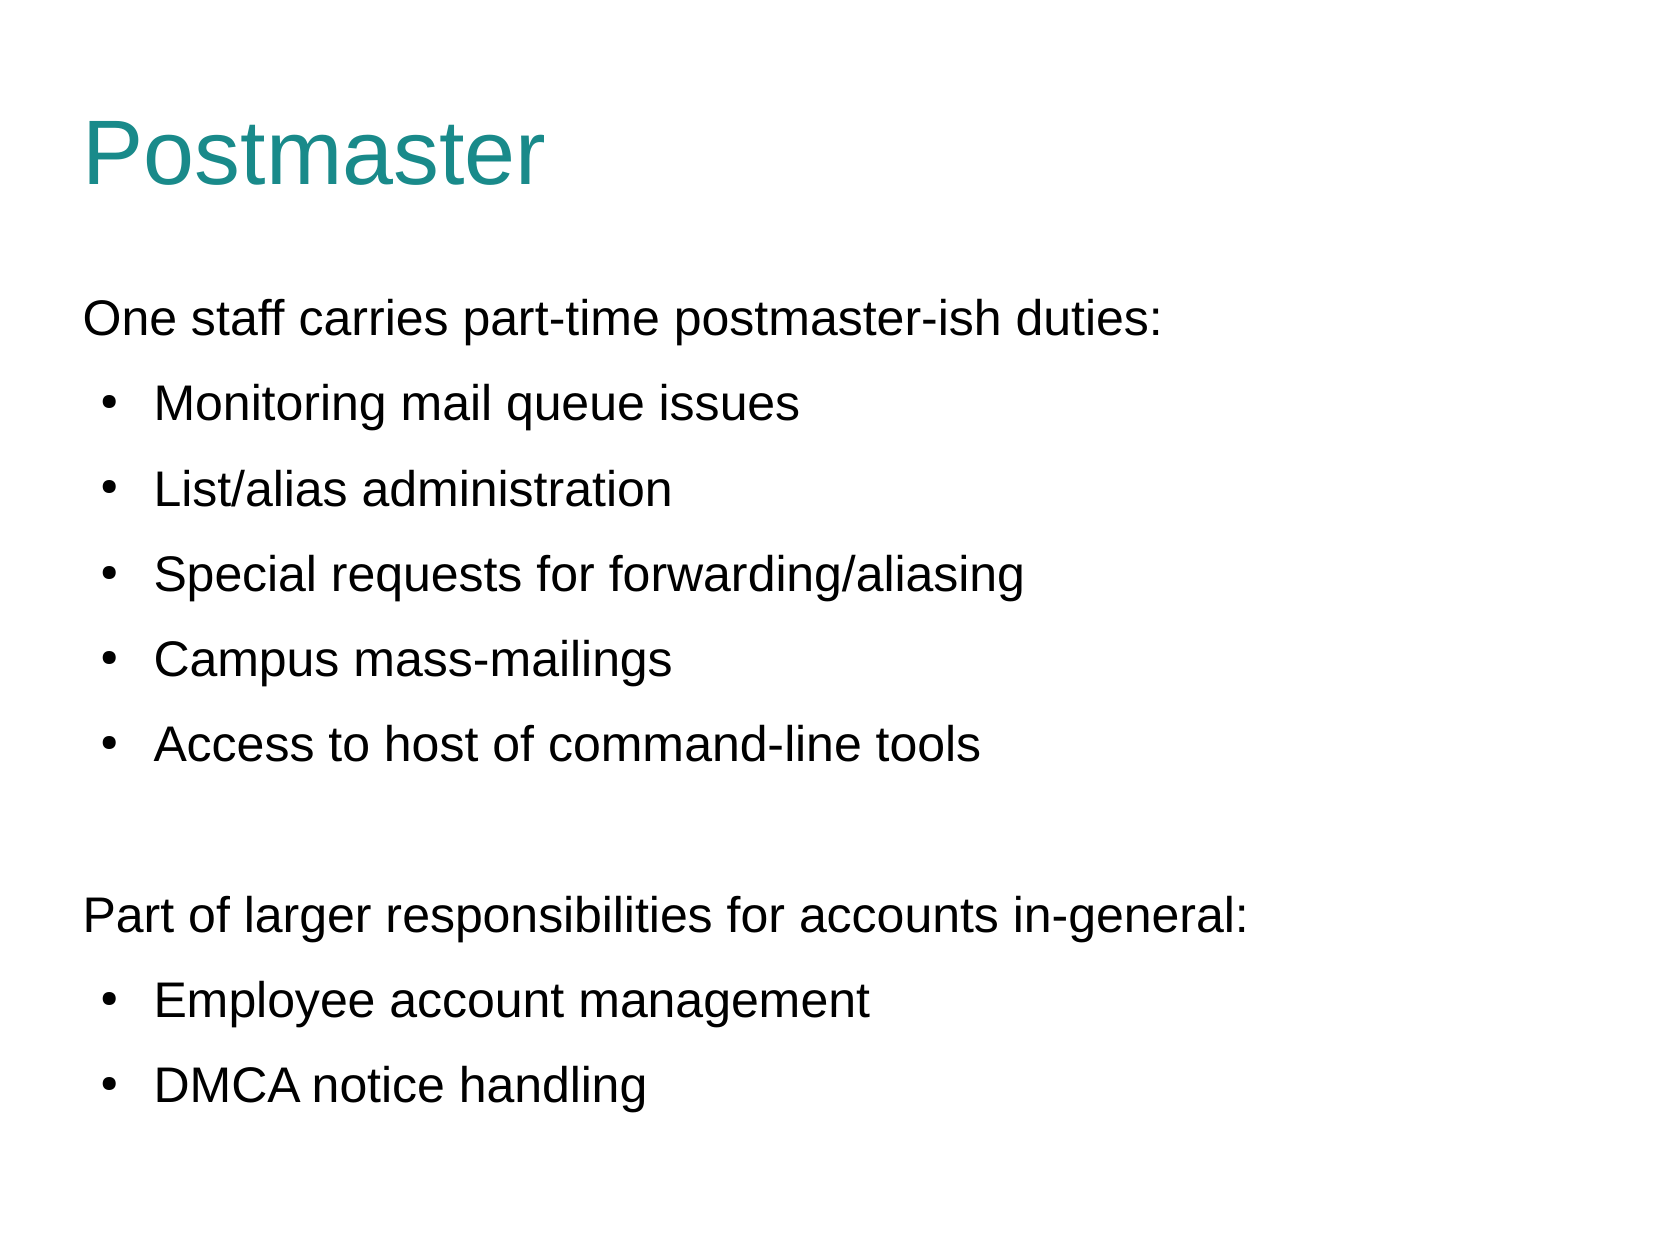

# Postmaster
One staff carries part-time postmaster-ish duties:
Monitoring mail queue issues
List/alias administration
Special requests for forwarding/aliasing
Campus mass-mailings
Access to host of command-line tools
Part of larger responsibilities for accounts in-general:
Employee account management
DMCA notice handling